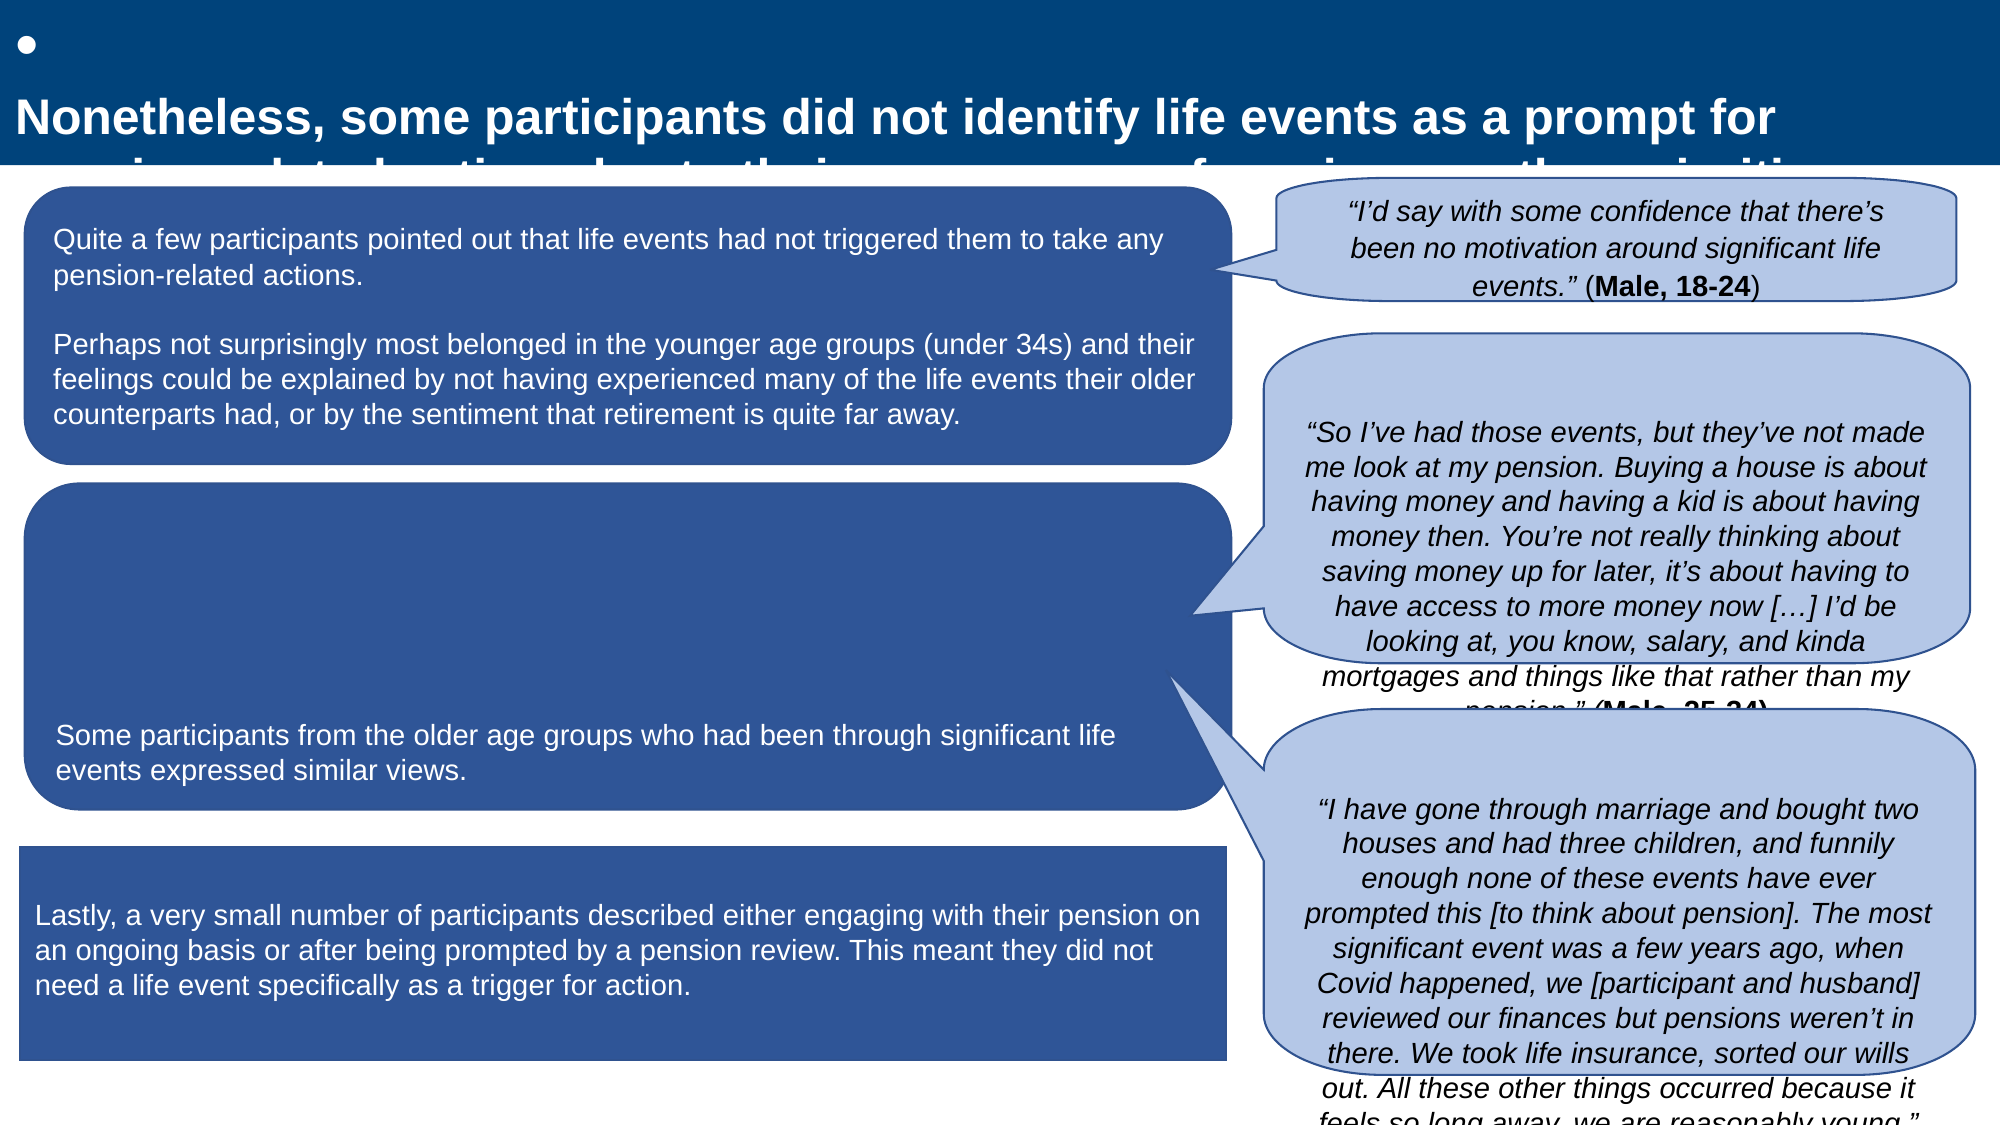

Nonetheless, some participants did not identify life events as a prompt for pension-related action, due to their young age or focusing on other priorities
“I’d say with some confidence that there’s been no motivation around significant life events.” (Male, 18-24)
Quite a few participants pointed out that life events had not triggered them to take any pension-related actions.
Perhaps not surprisingly most belonged in the younger age groups (under 34s) and their feelings could be explained by not having experienced many of the life events their older counterparts had, or by the sentiment that retirement is quite far away.
“So I’ve had those events, but they’ve not made me look at my pension. Buying a house is about having money and having a kid is about having money then. You’re not really thinking about saving money up for later, it’s about having to have access to more money now […] I’d be looking at, you know, salary, and kinda mortgages and things like that rather than my pension.” (Male, 25-34)
Some participants from the older age groups who had been through significant life events expressed similar views.
These were attributed to their focus on dealing with current financial challenges rather than their pension.
Another participant explained that life events did not prompt them to act on their pension due to retirement seeming too far away.
“I have gone through marriage and bought two houses and had three children, and funnily enough none of these events have ever prompted this [to think about pension]. The most significant event was a few years ago, when Covid happened, we [participant and husband] reviewed our finances but pensions weren’t in there. We took life insurance, sorted our wills out. All these other things occurred because it feels so long away, we are reasonably young.” (Female, 35-44)
# Lastly, a very small number of participants described either engaging with their pension on an ongoing basis or after being prompted by a pension review. This meant they did not need a life event specifically as a trigger for action.